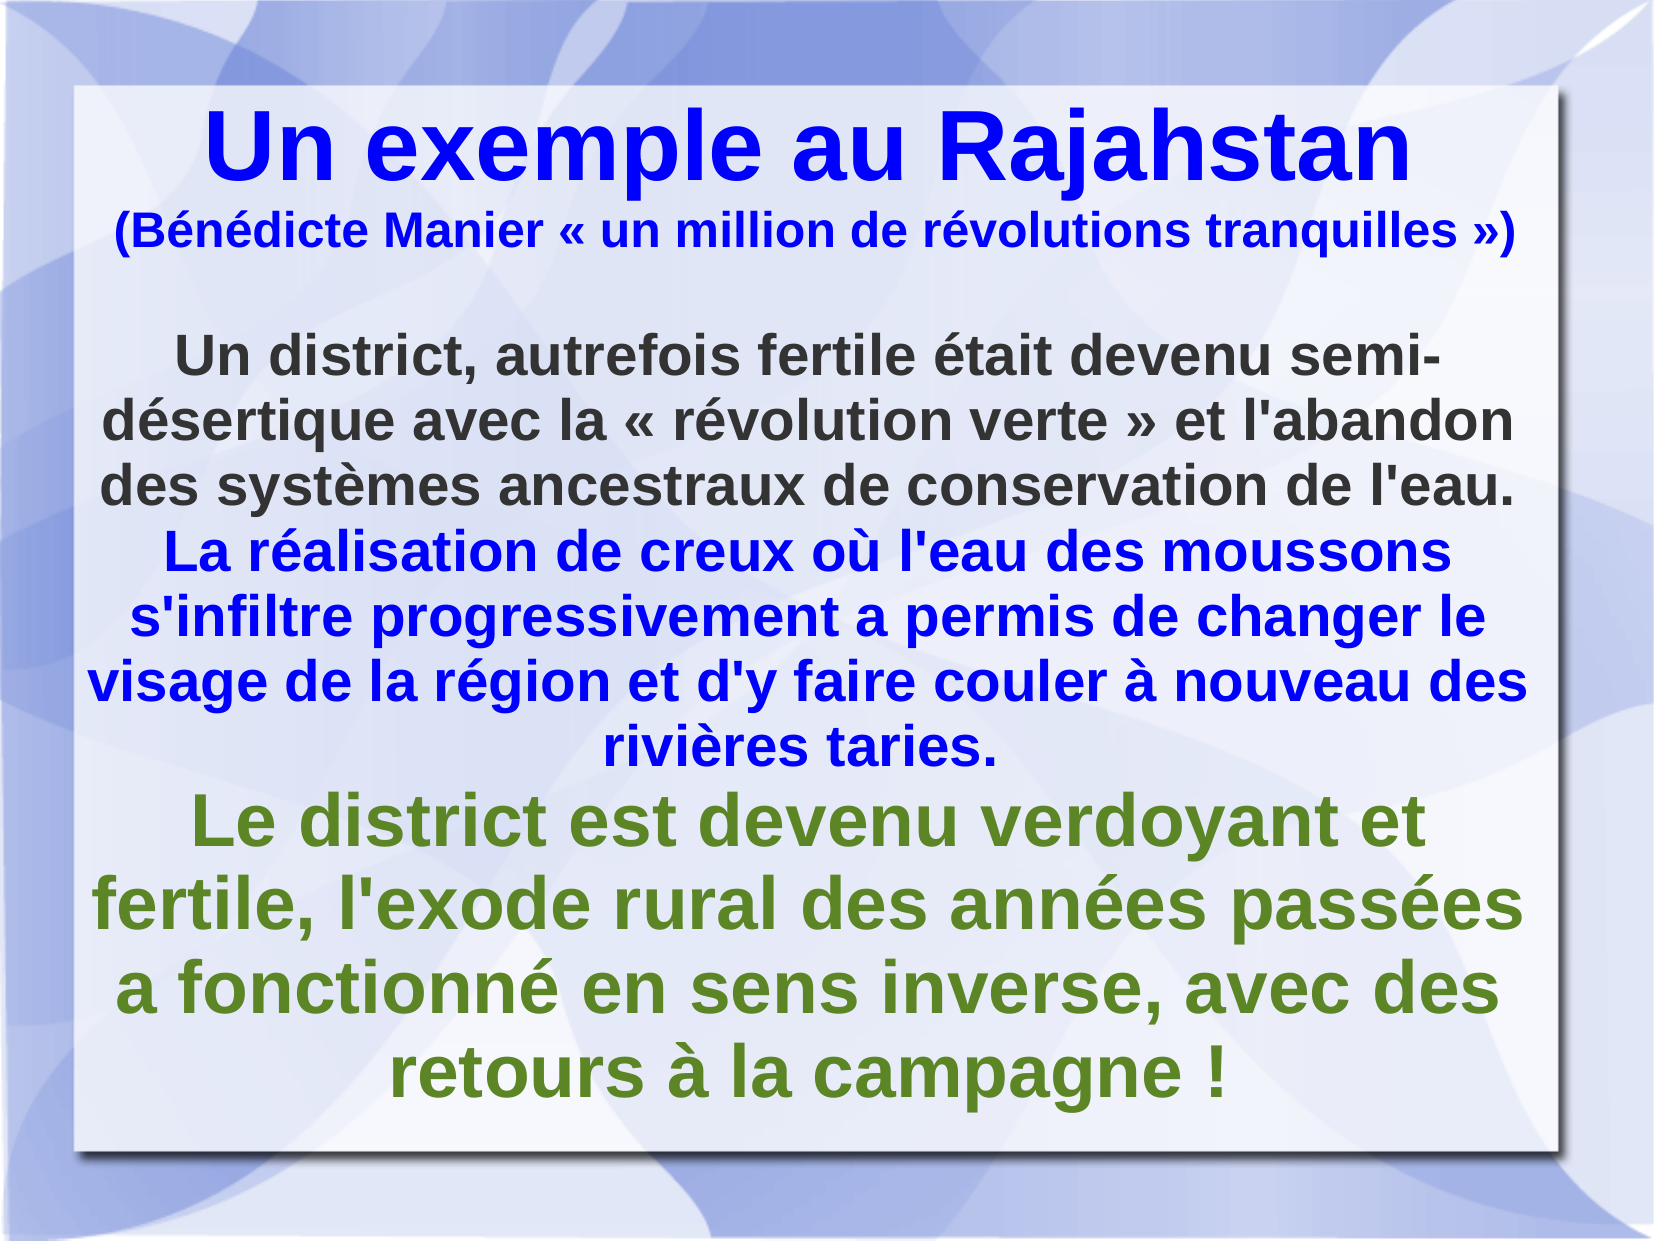

# Un exemple au Rajahstan (Bénédicte Manier « un million de révolutions tranquilles ») Un district, autrefois fertile était devenu semi-désertique avec la « révolution verte » et l'abandon des systèmes ancestraux de conservation de l'eau. La réalisation de creux où l'eau des moussons s'infiltre progressivement a permis de changer le visage de la région et d'y faire couler à nouveau des rivières taries. Le district est devenu verdoyant et fertile, l'exode rural des années passées a fonctionné en sens inverse, avec des retours à la campagne !